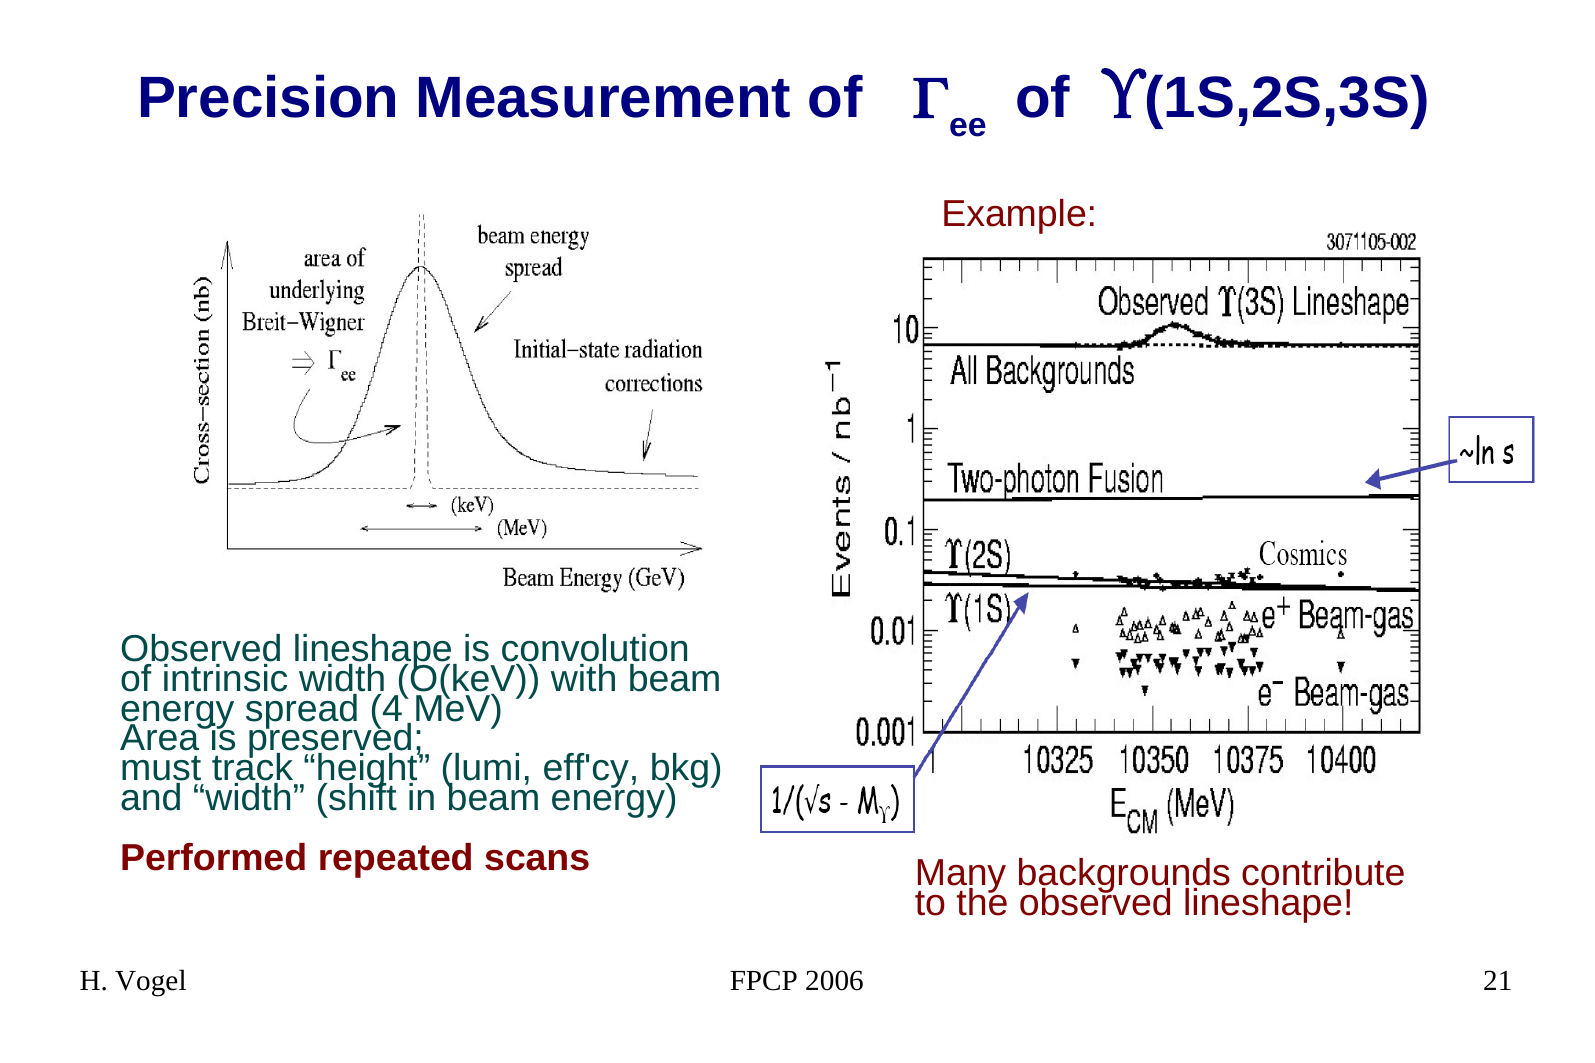

Precision Measurement of ee of (1S,2S,3S)
Example:
Observed lineshape is convolution
of intrinsic width (O(keV)) with beam
energy spread (4 MeV)
Area is preserved;
must track “height” (lumi, eff'cy, bkg)
and “width” (shift in beam energy)
Performed repeated scans
Many backgrounds contribute
to the observed lineshape!
H. Vogel
FPCP 2006
21